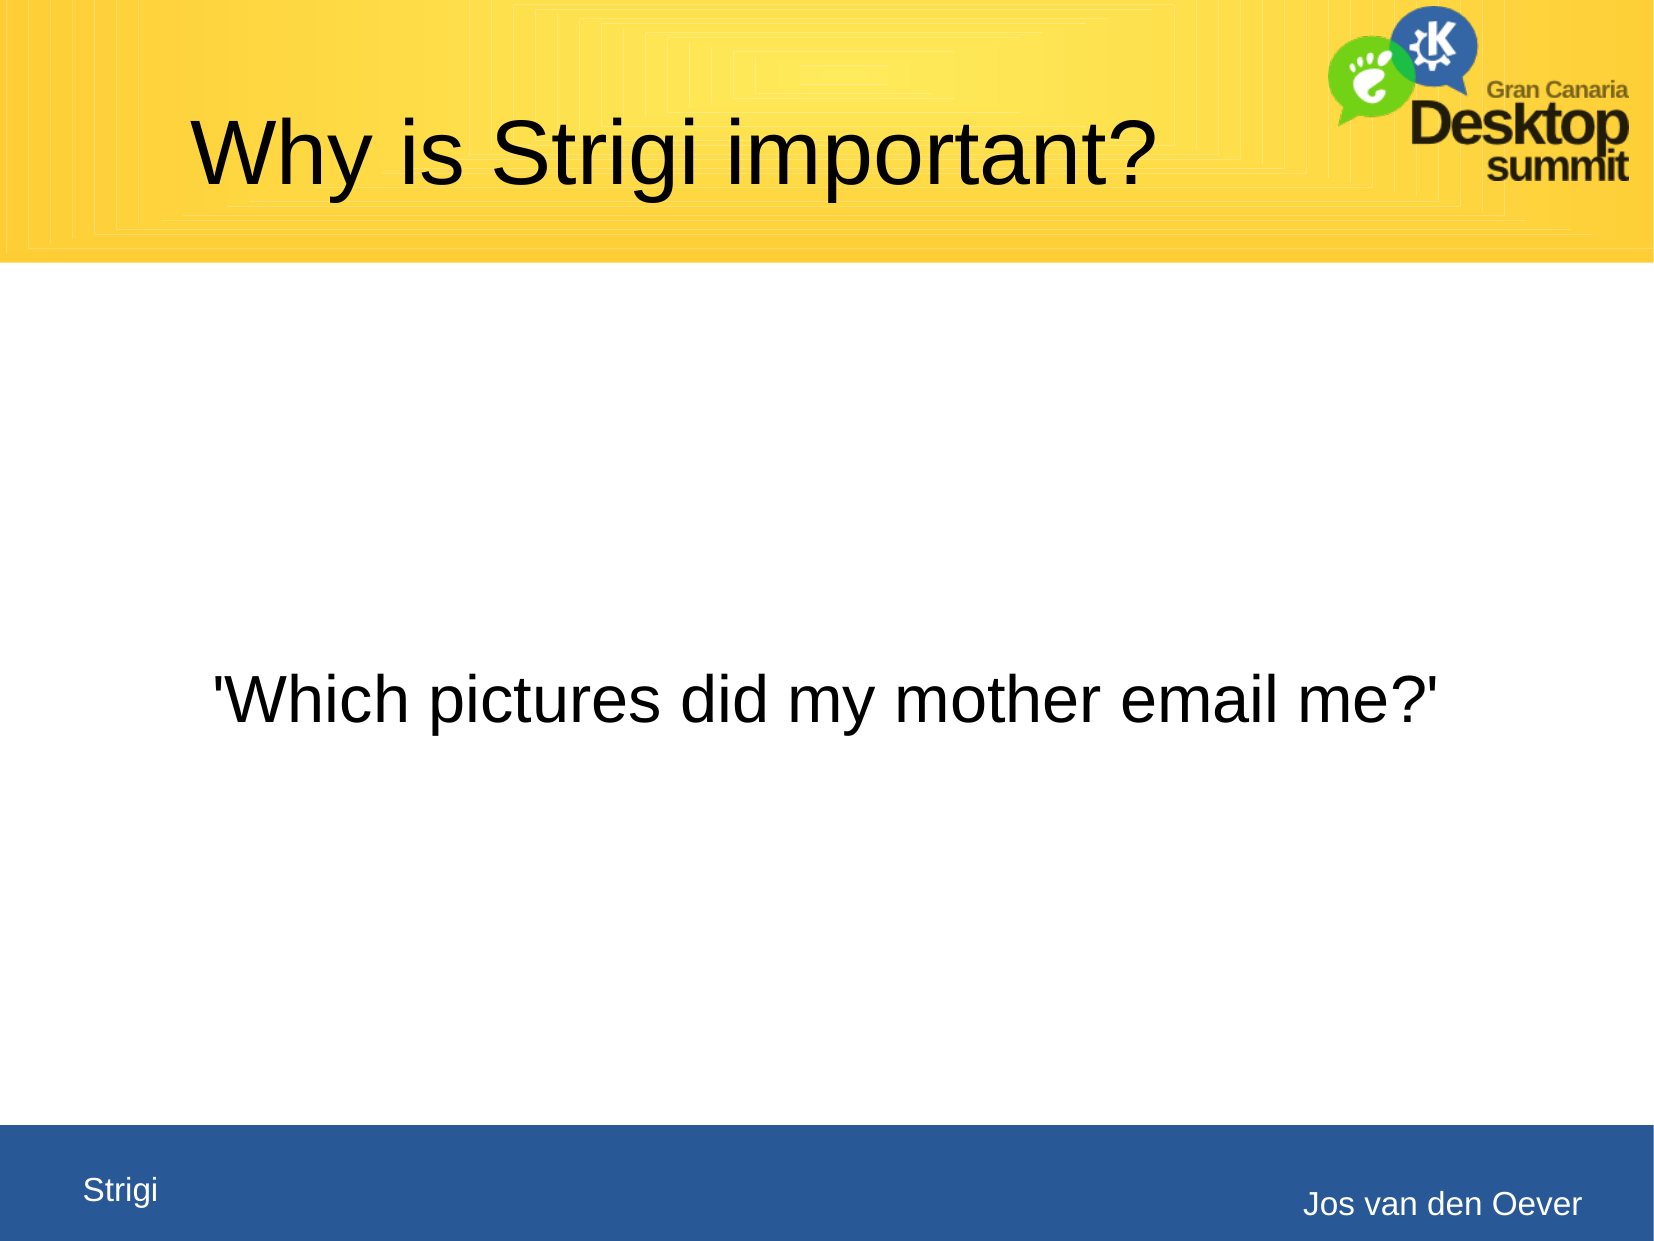

# Why is Strigi important?
'Which pictures did my mother email me?'